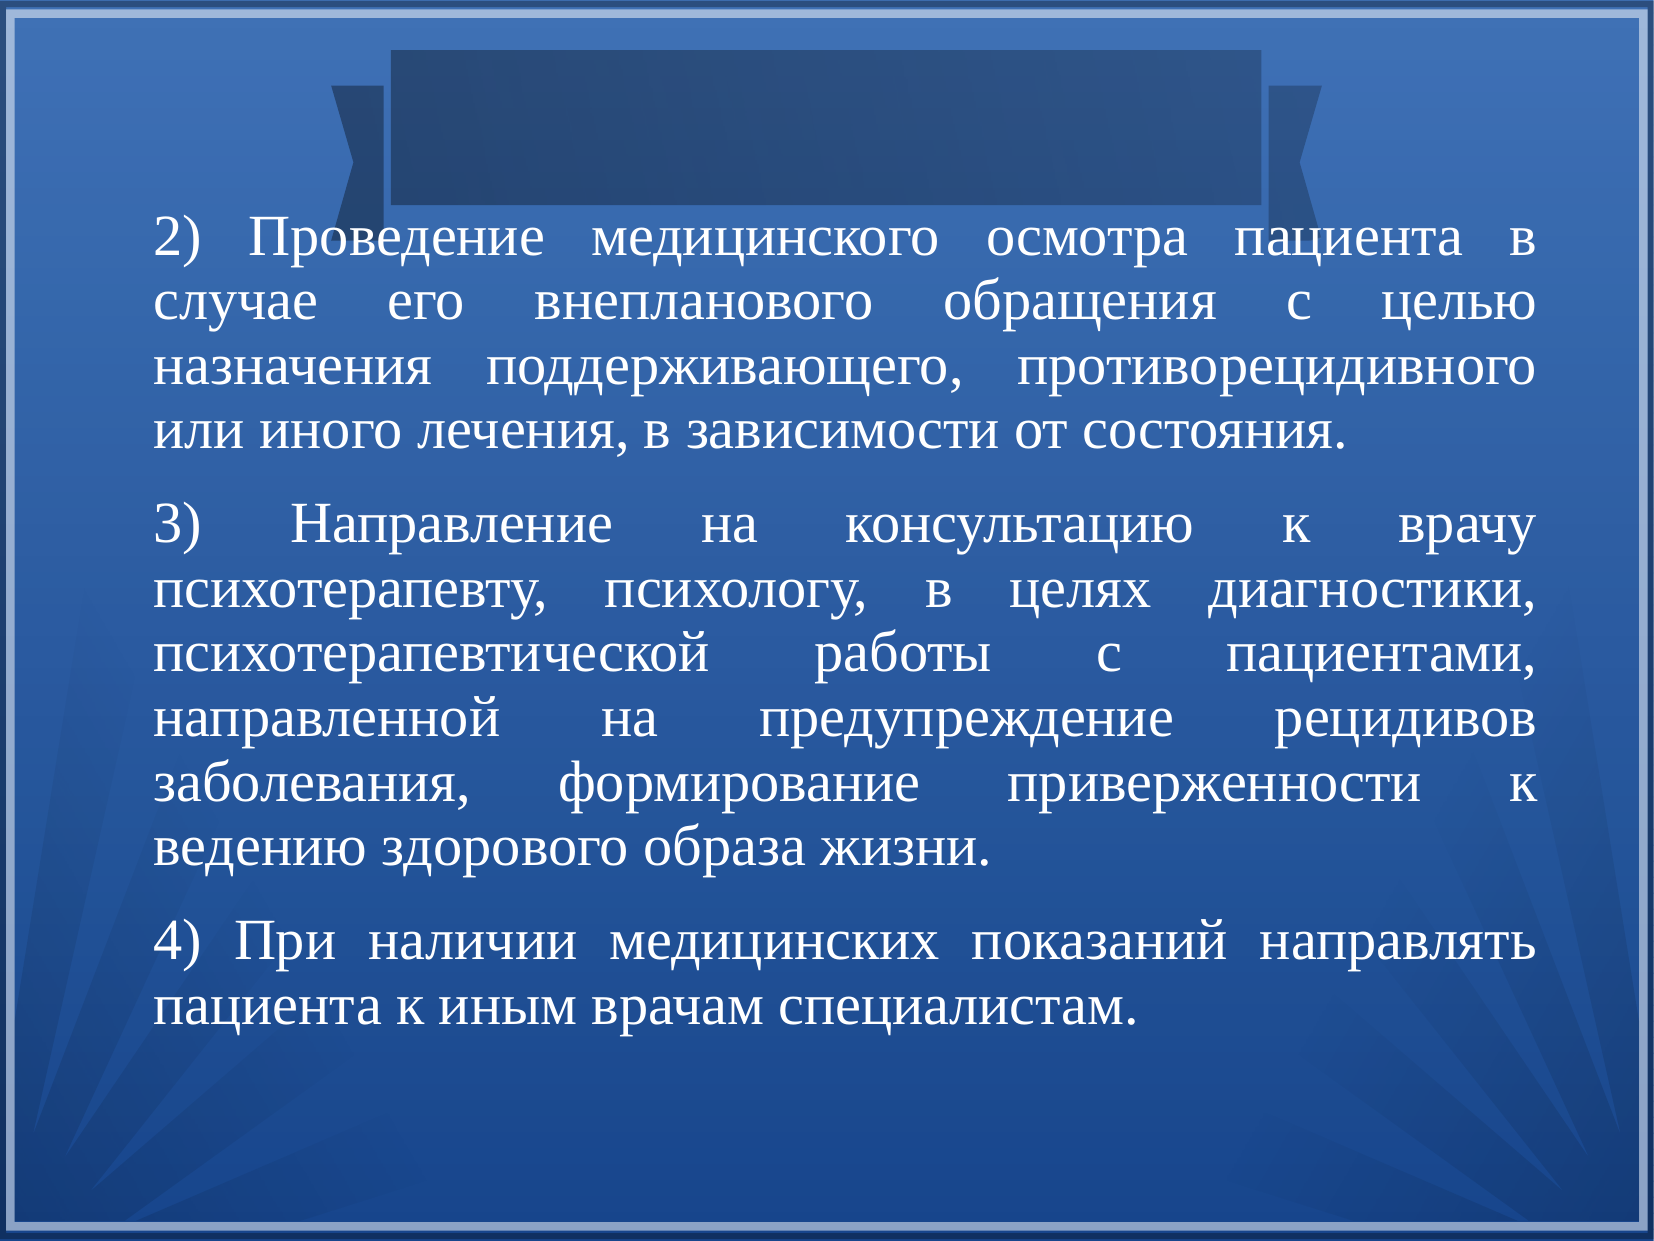

#
2) Проведение медицинского осмотра пациента в случае его внепланового обращения с целью назначения поддерживающего, противорецидивного или иного лечения, в зависимости от состояния.
3) Направление на консультацию к врачу психотерапевту, психологу, в целях диагностики, психотерапевтической работы с пациентами, направленной на предупреждение рецидивов заболевания, формирование приверженности к ведению здорового образа жизни.
4) При наличии медицинских показаний направлять пациента к иным врачам специалистам.